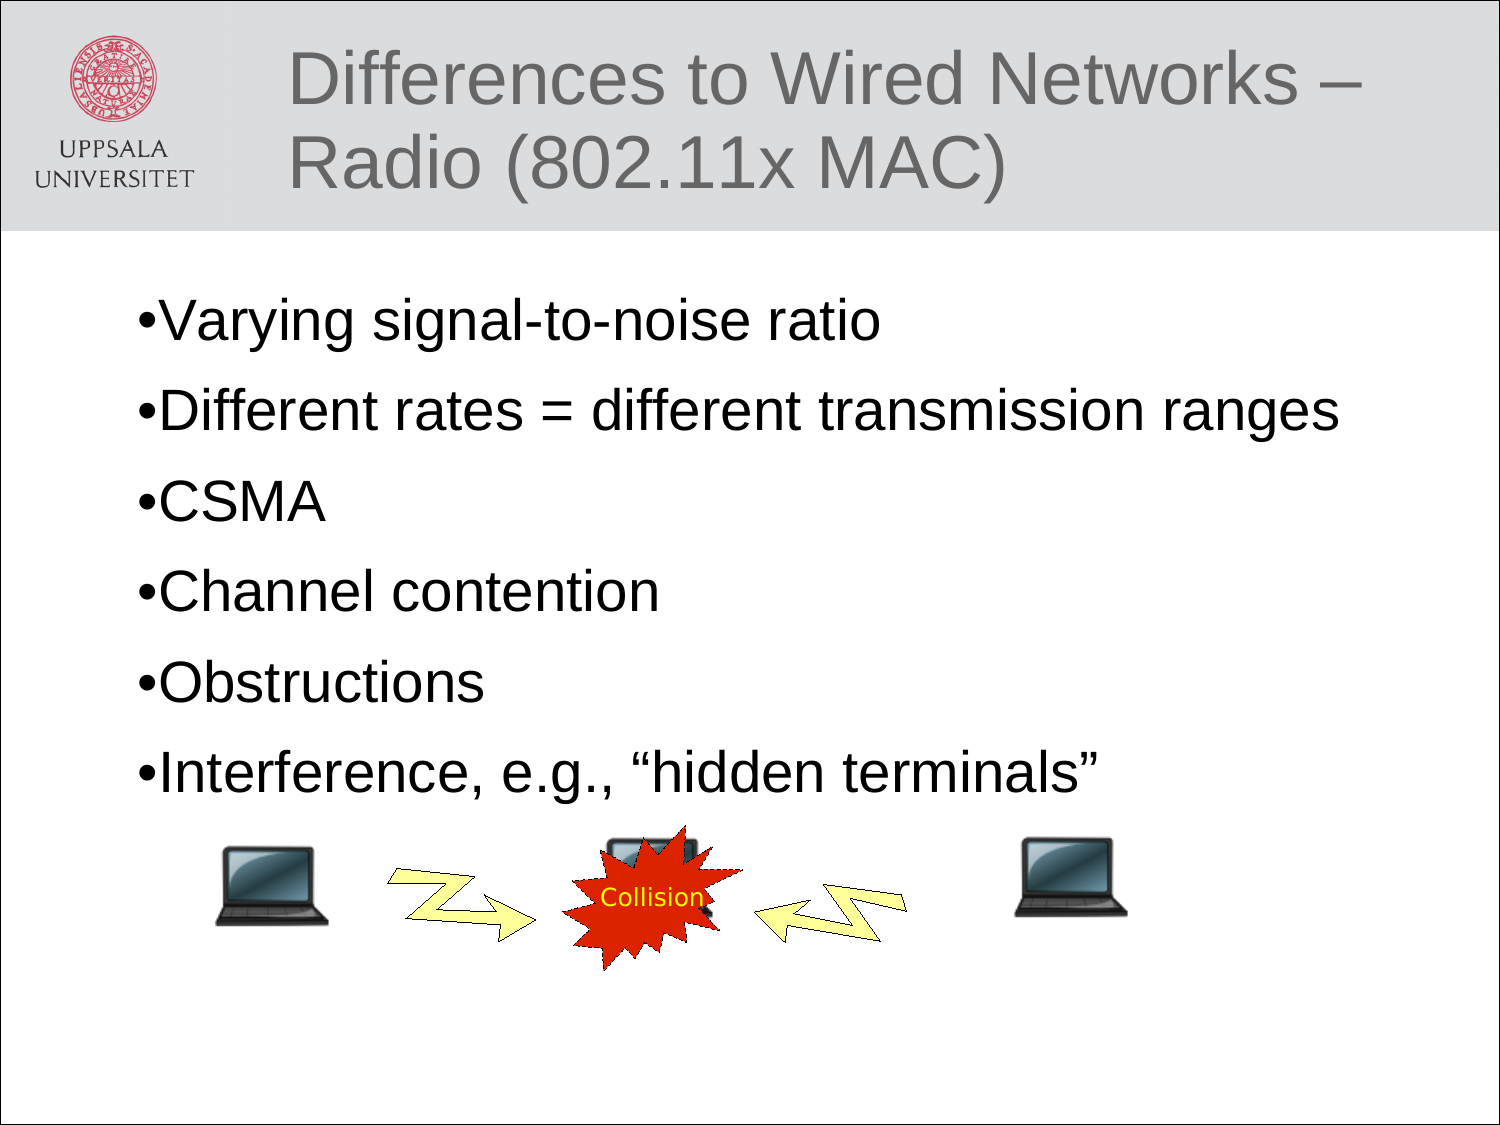

# Differences to Wired Networks – Radio (802.11x MAC)
Varying signal-to-noise ratio
Different rates = different transmission ranges
CSMA
Channel contention
Obstructions
Interference, e.g., “hidden terminals”
Collision